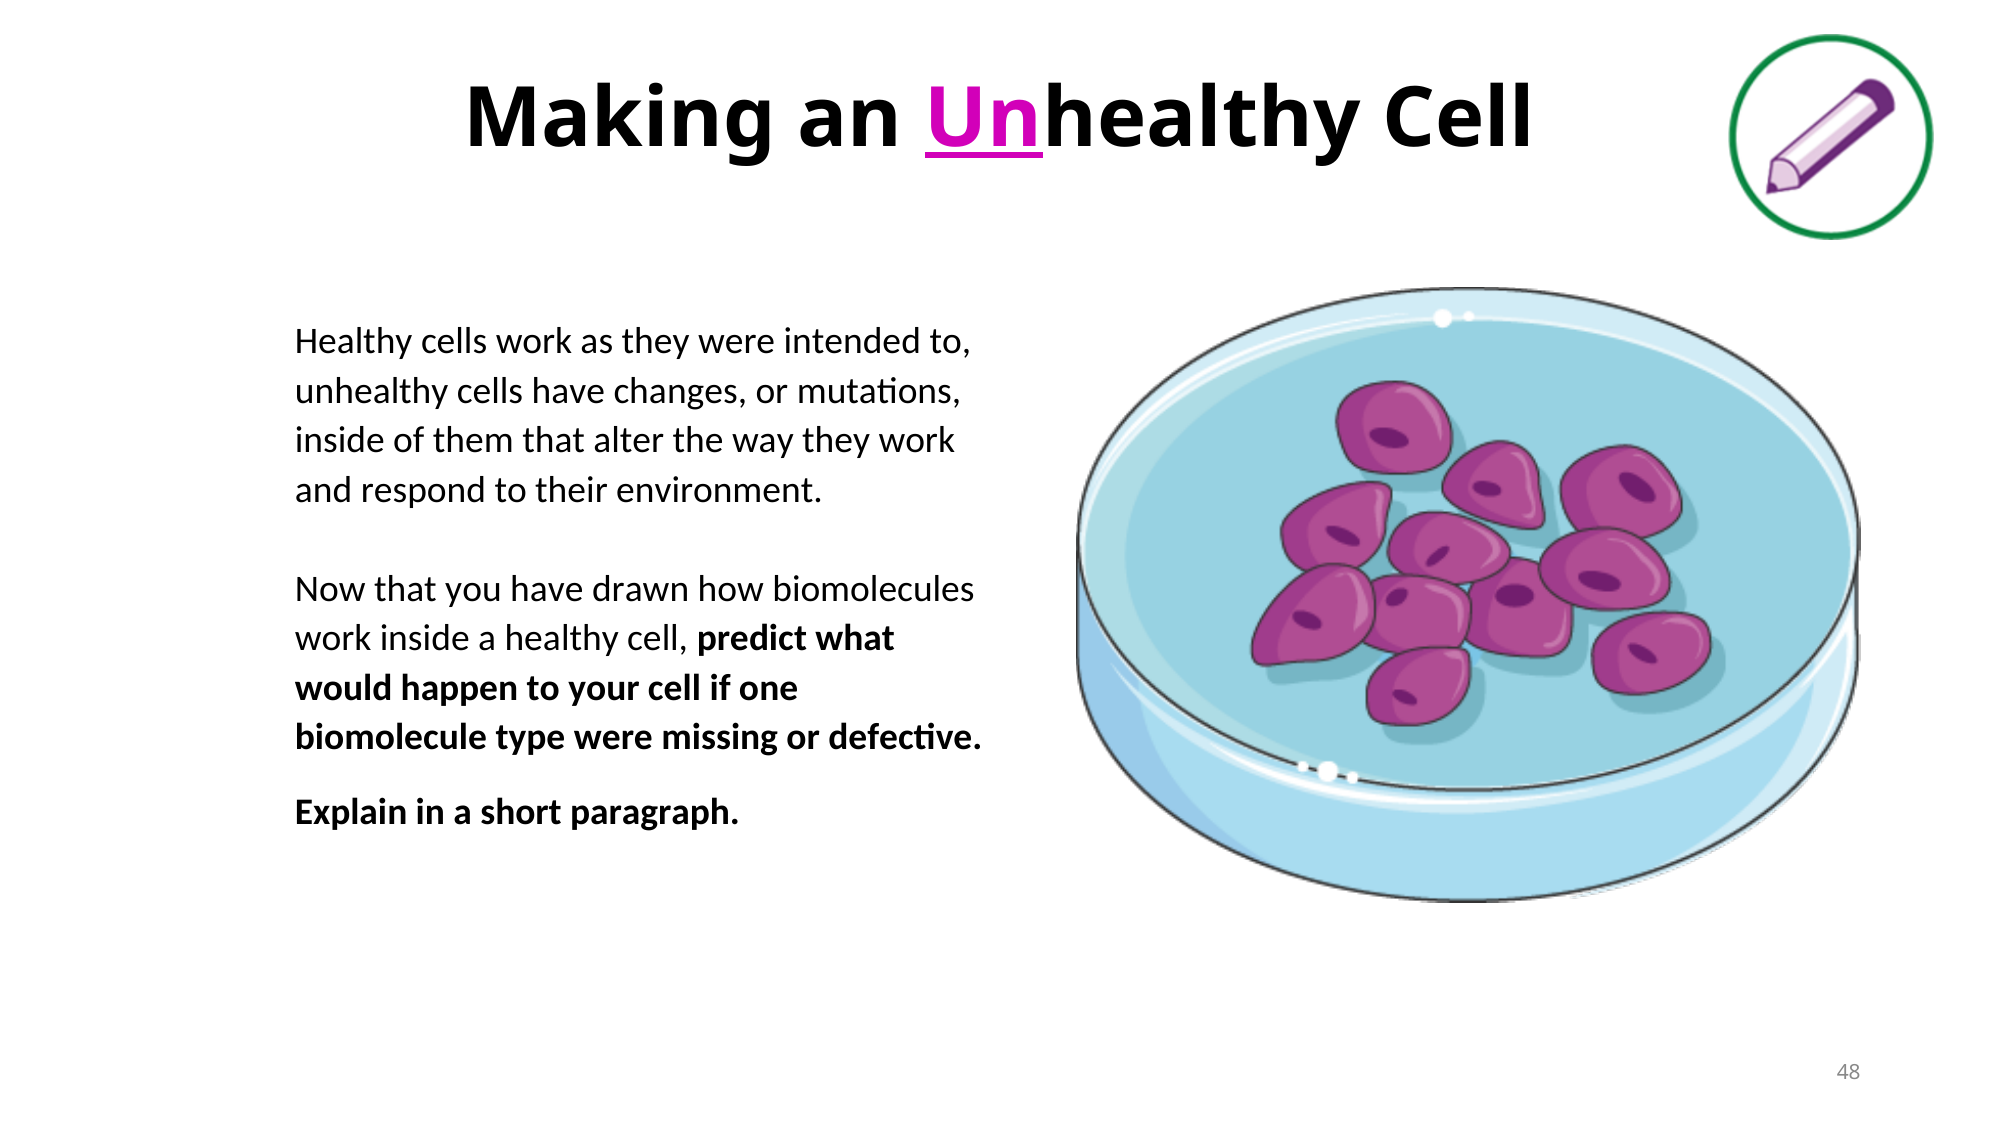

Making an Unhealthy Cell
Healthy cells work as they were intended to, unhealthy cells have changes, or mutations, inside of them that alter the way they work and respond to their environment.
Now that you have drawn how biomolecules work inside a healthy cell, predict what would happen to your cell if one biomolecule type were missing or defective.
Explain in a short paragraph.